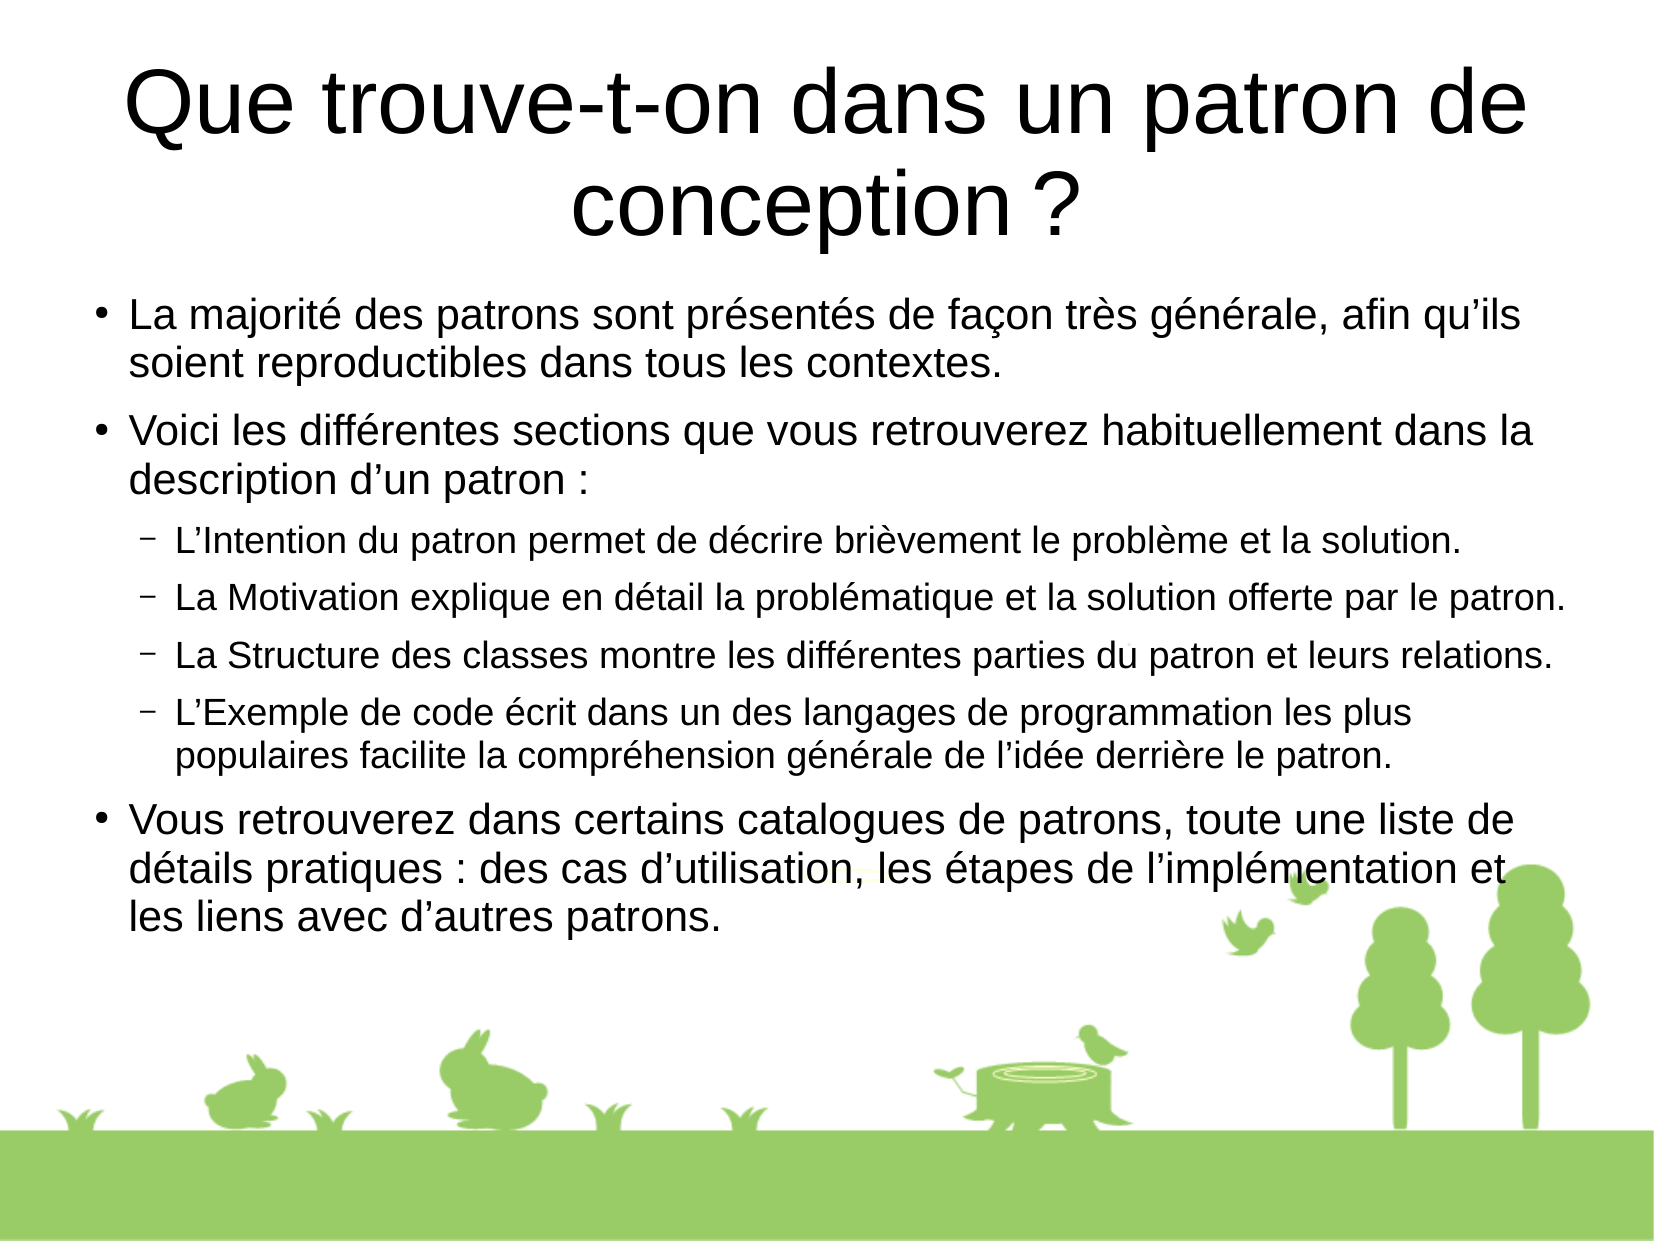

# Que trouve-t-on dans un patron de conception ?
La majorité des patrons sont présentés de façon très générale, afin qu’ils soient reproductibles dans tous les contextes.
Voici les différentes sections que vous retrouverez habituellement dans la description d’un patron :
L’Intention du patron permet de décrire brièvement le problème et la solution.
La Motivation explique en détail la problématique et la solution offerte par le patron.
La Structure des classes montre les différentes parties du patron et leurs relations.
L’Exemple de code écrit dans un des langages de programmation les plus populaires facilite la compréhension générale de l’idée derrière le patron.
Vous retrouverez dans certains catalogues de patrons, toute une liste de détails pratiques : des cas d’utilisation, les étapes de l’implémentation et les liens avec d’autres patrons.